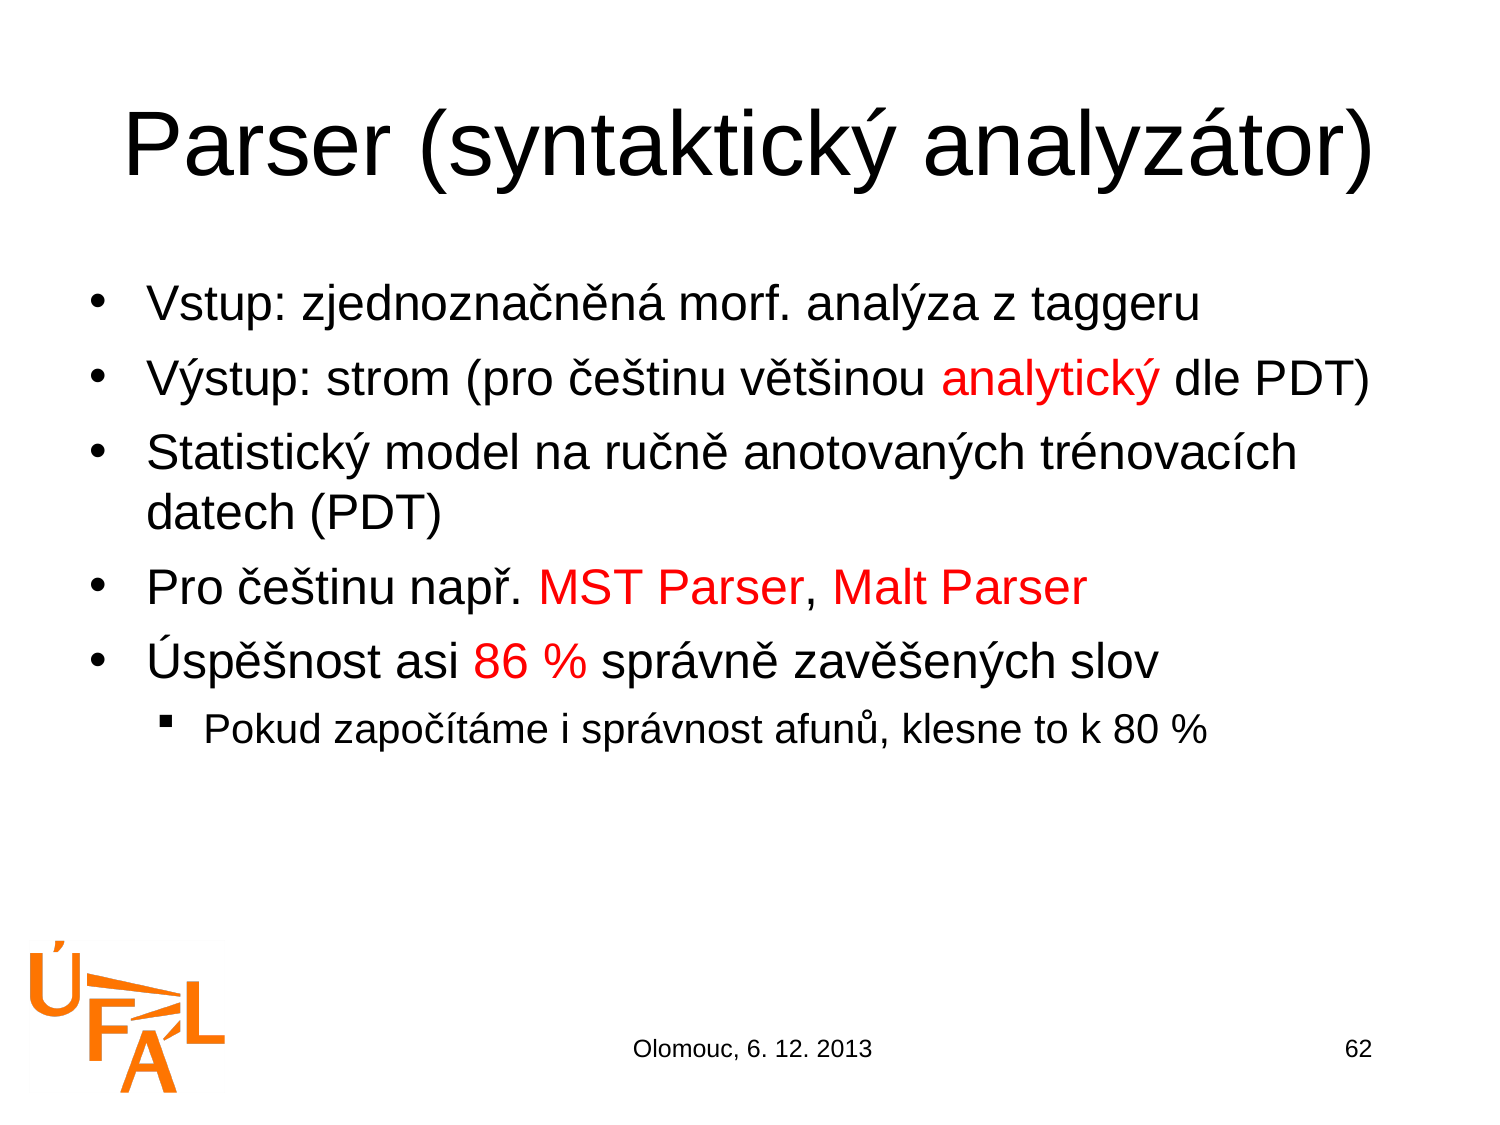

# Parser (syntaktický analyzátor)
Vstup: zjednoznačněná morf. analýza z taggeru
Výstup: strom (pro češtinu většinou analytický dle PDT)
Statistický model na ručně anotovaných trénovacích datech (PDT)
Pro češtinu např. MST Parser, Malt Parser
Úspěšnost asi 86 % správně zavěšených slov
Pokud započítáme i správnost afunů, klesne to k 80 %
Olomouc, 6. 12. 2013
62